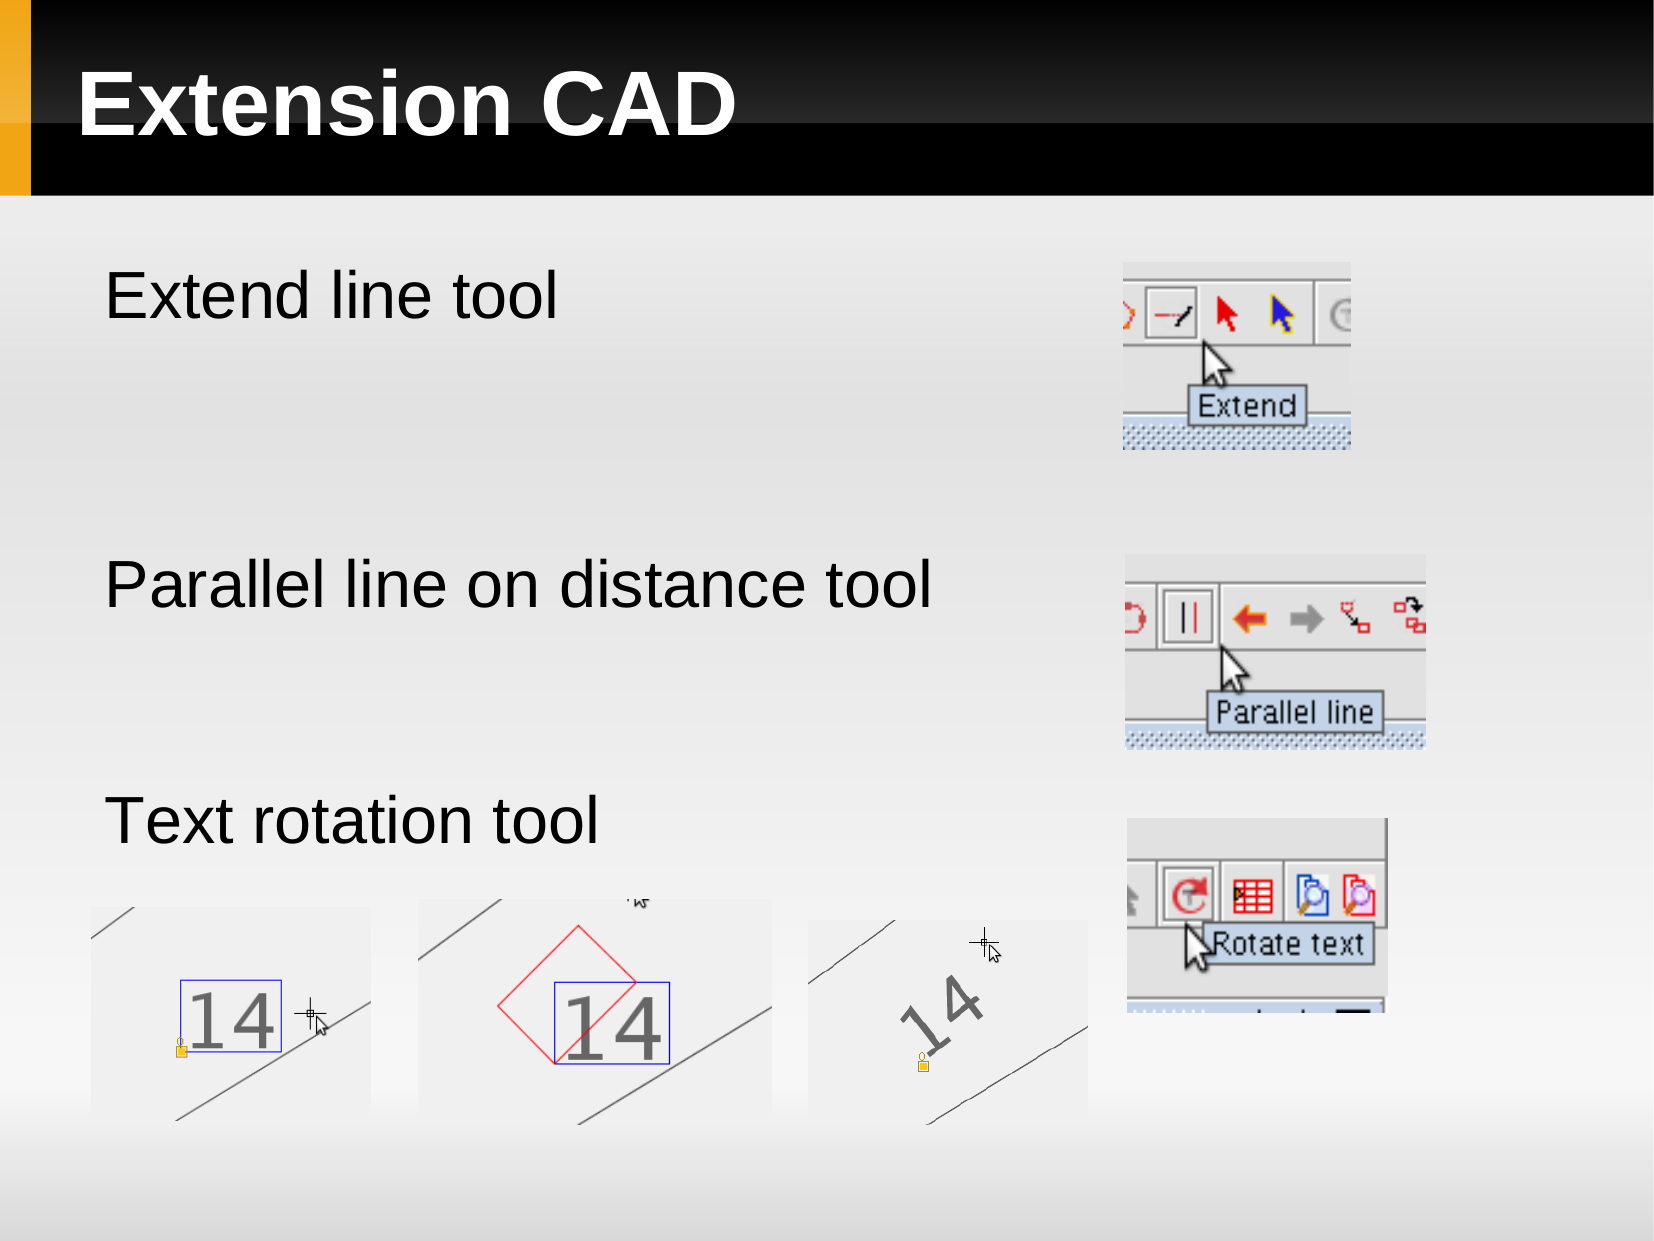

# Extension CAD
Extend line tool
Parallel line on distance tool
Text rotation tool